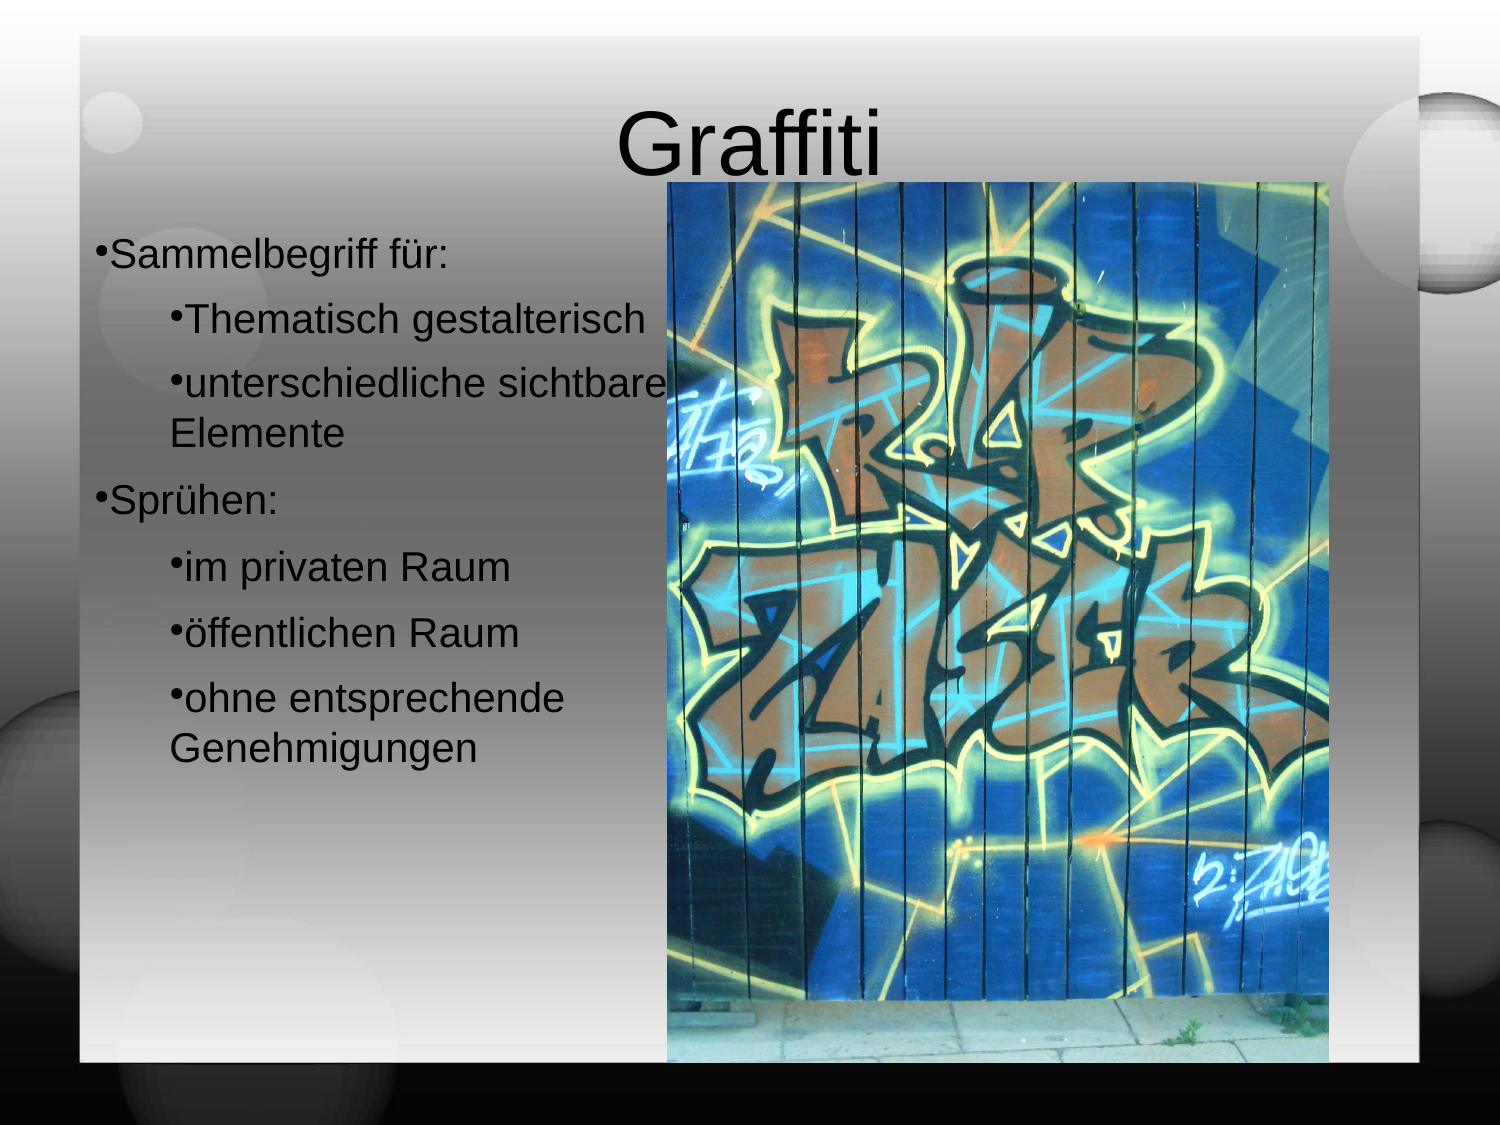

Graffiti
Sammelbegriff für:
Thematisch gestalterisch
unterschiedliche sichtbare Elemente
Sprühen:
im privaten Raum
öffentlichen Raum
ohne entsprechende Genehmigungen